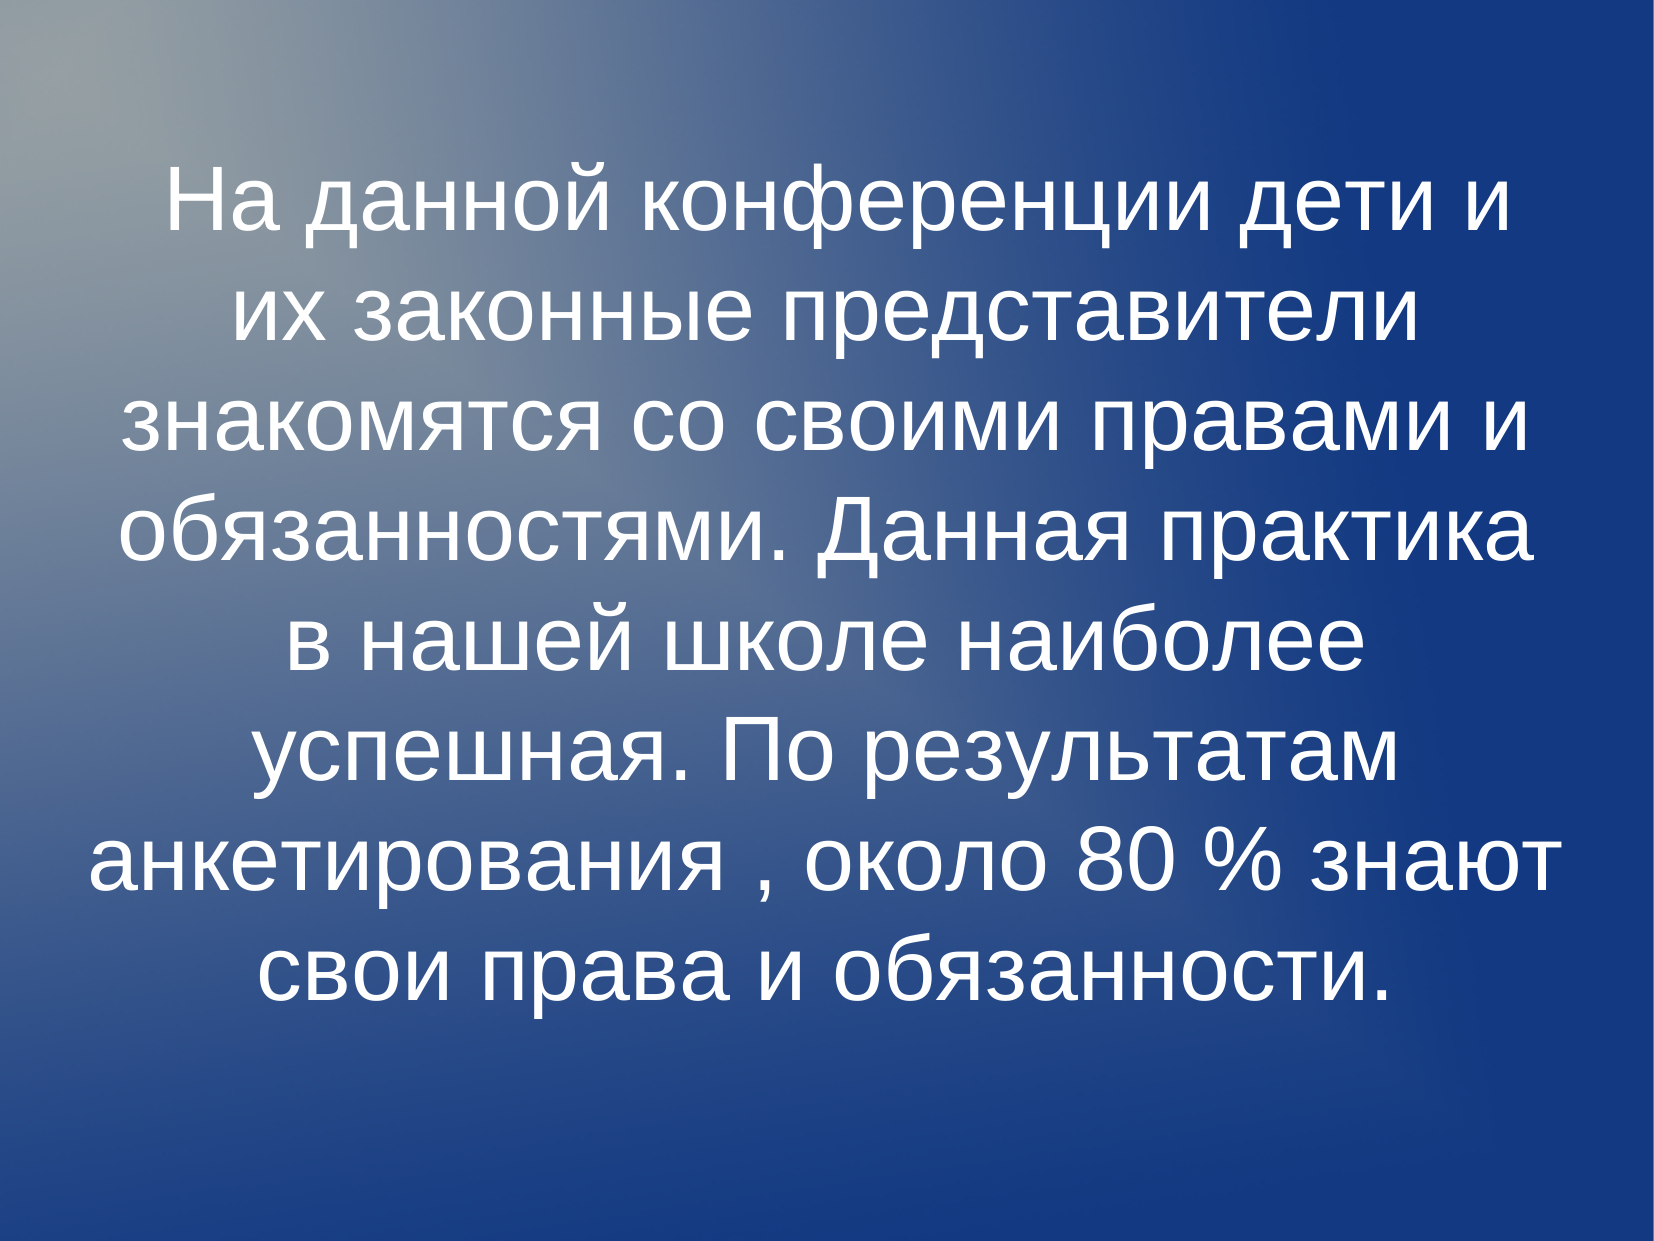

# На данной конференции дети и их законные представители знакомятся со своими правами и обязанностями. Данная практика в нашей школе наиболее успешная. По результатам анкетирования , около 80 % знают свои права и обязанности.